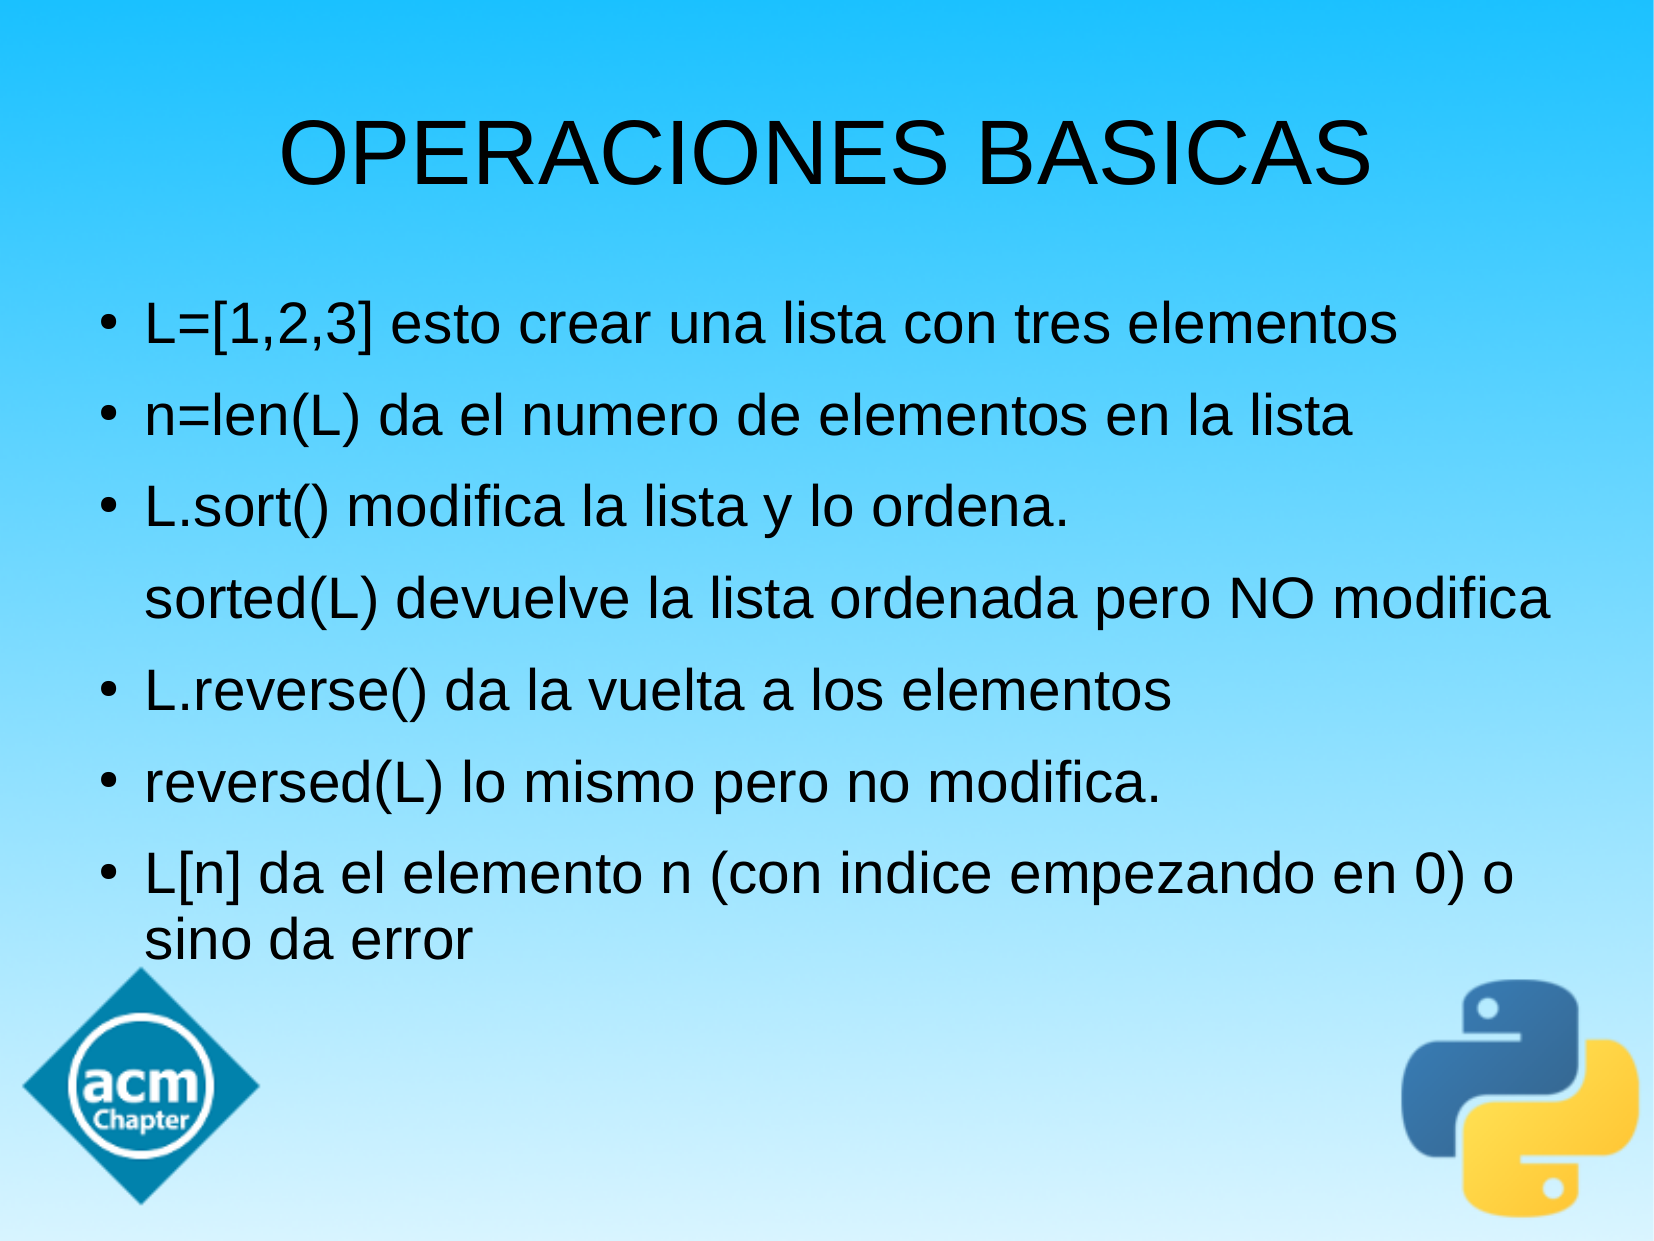

# OPERACIONES BASICAS
L=[1,2,3] esto crear una lista con tres elementos
n=len(L) da el numero de elementos en la lista
L.sort() modifica la lista y lo ordena.
sorted(L) devuelve la lista ordenada pero NO modifica
L.reverse() da la vuelta a los elementos
reversed(L) lo mismo pero no modifica.
L[n] da el elemento n (con indice empezando en 0) o sino da error